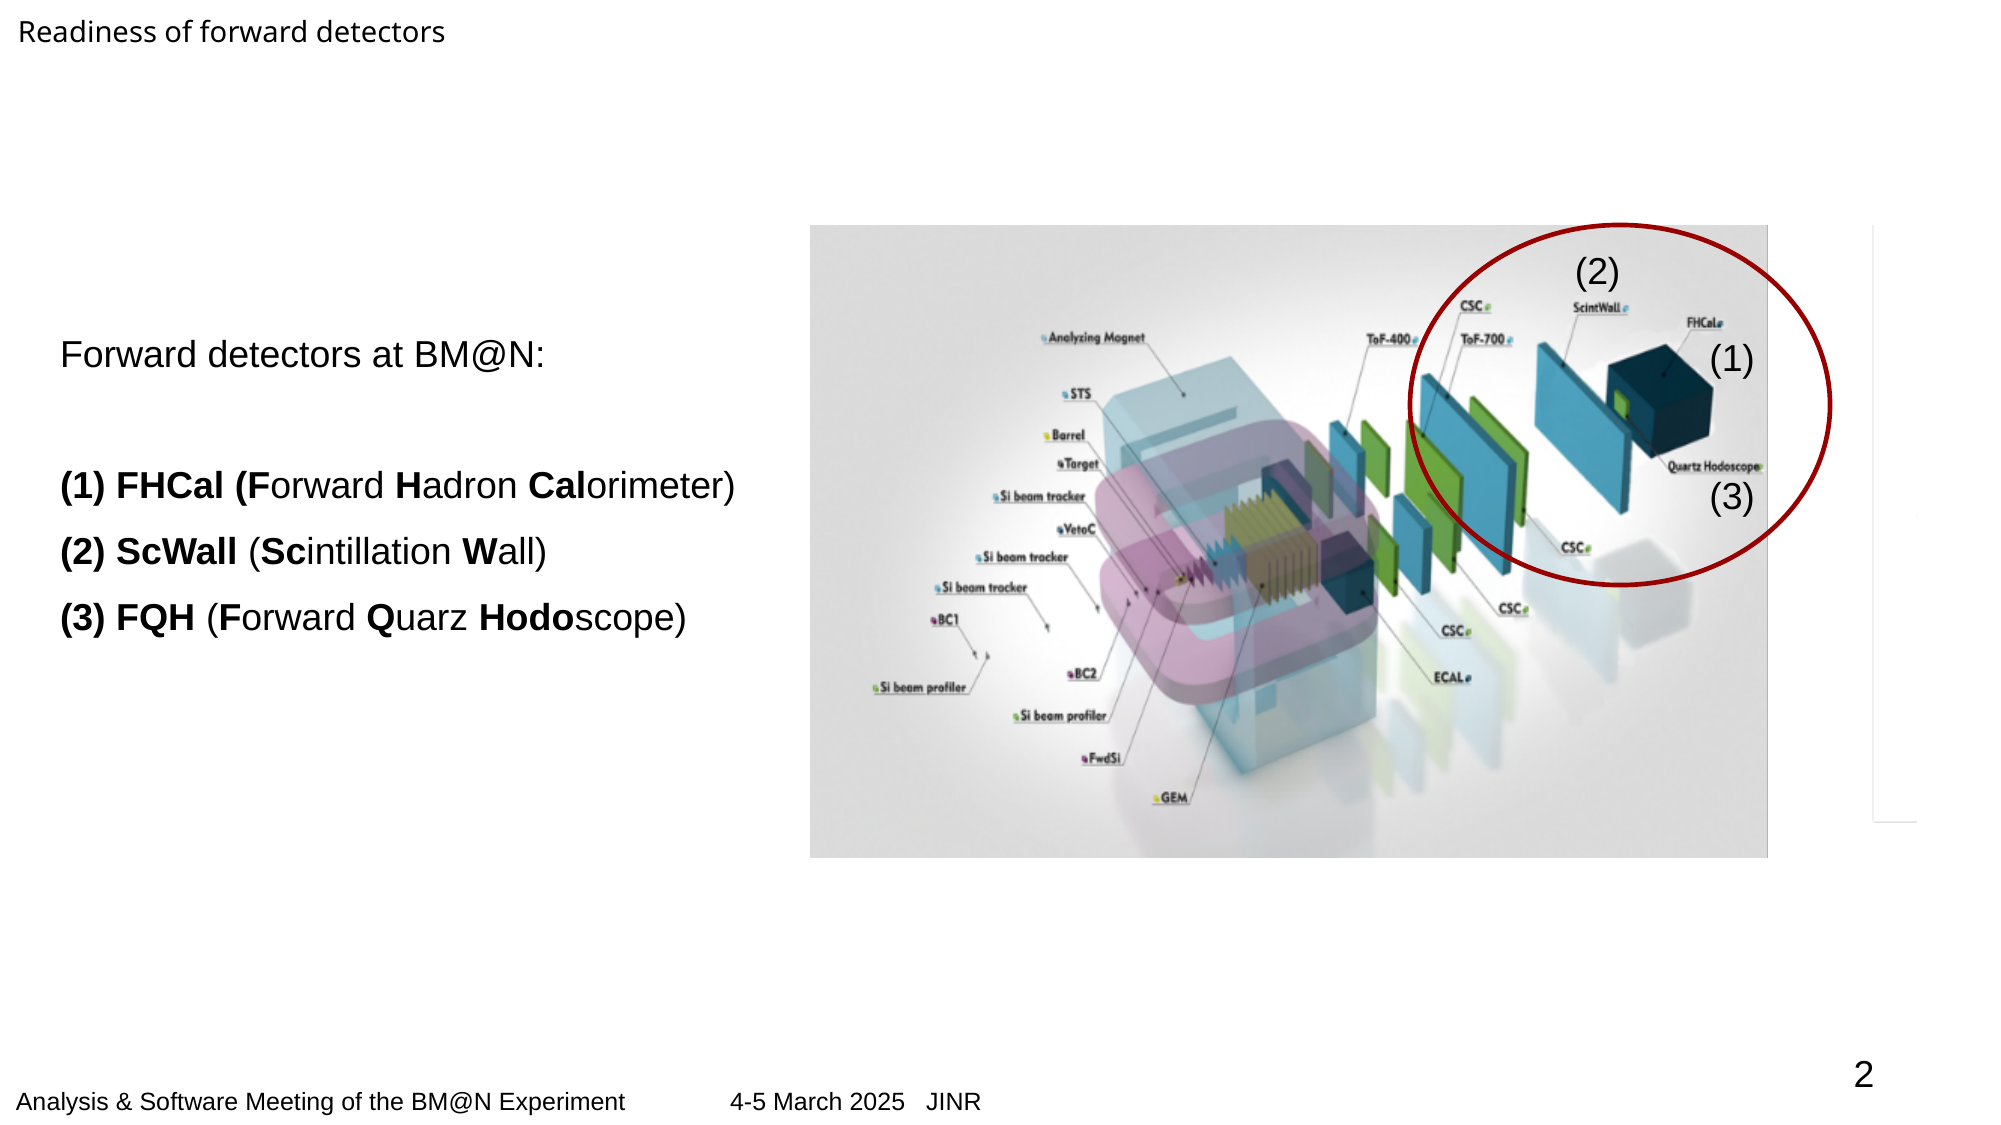

Readiness of forward detectors
(2)
Forward detectors at BM@N:
(1) FHCal (Forward Hadron Calorimeter)
(2) ScWall (Scintillation Wall)
(3) FQH (Forward Quarz Hodoscope)
(1)
(3)
Analysis & Software Meeting of the BM@N Experiment 4-5 March 2025 JINR